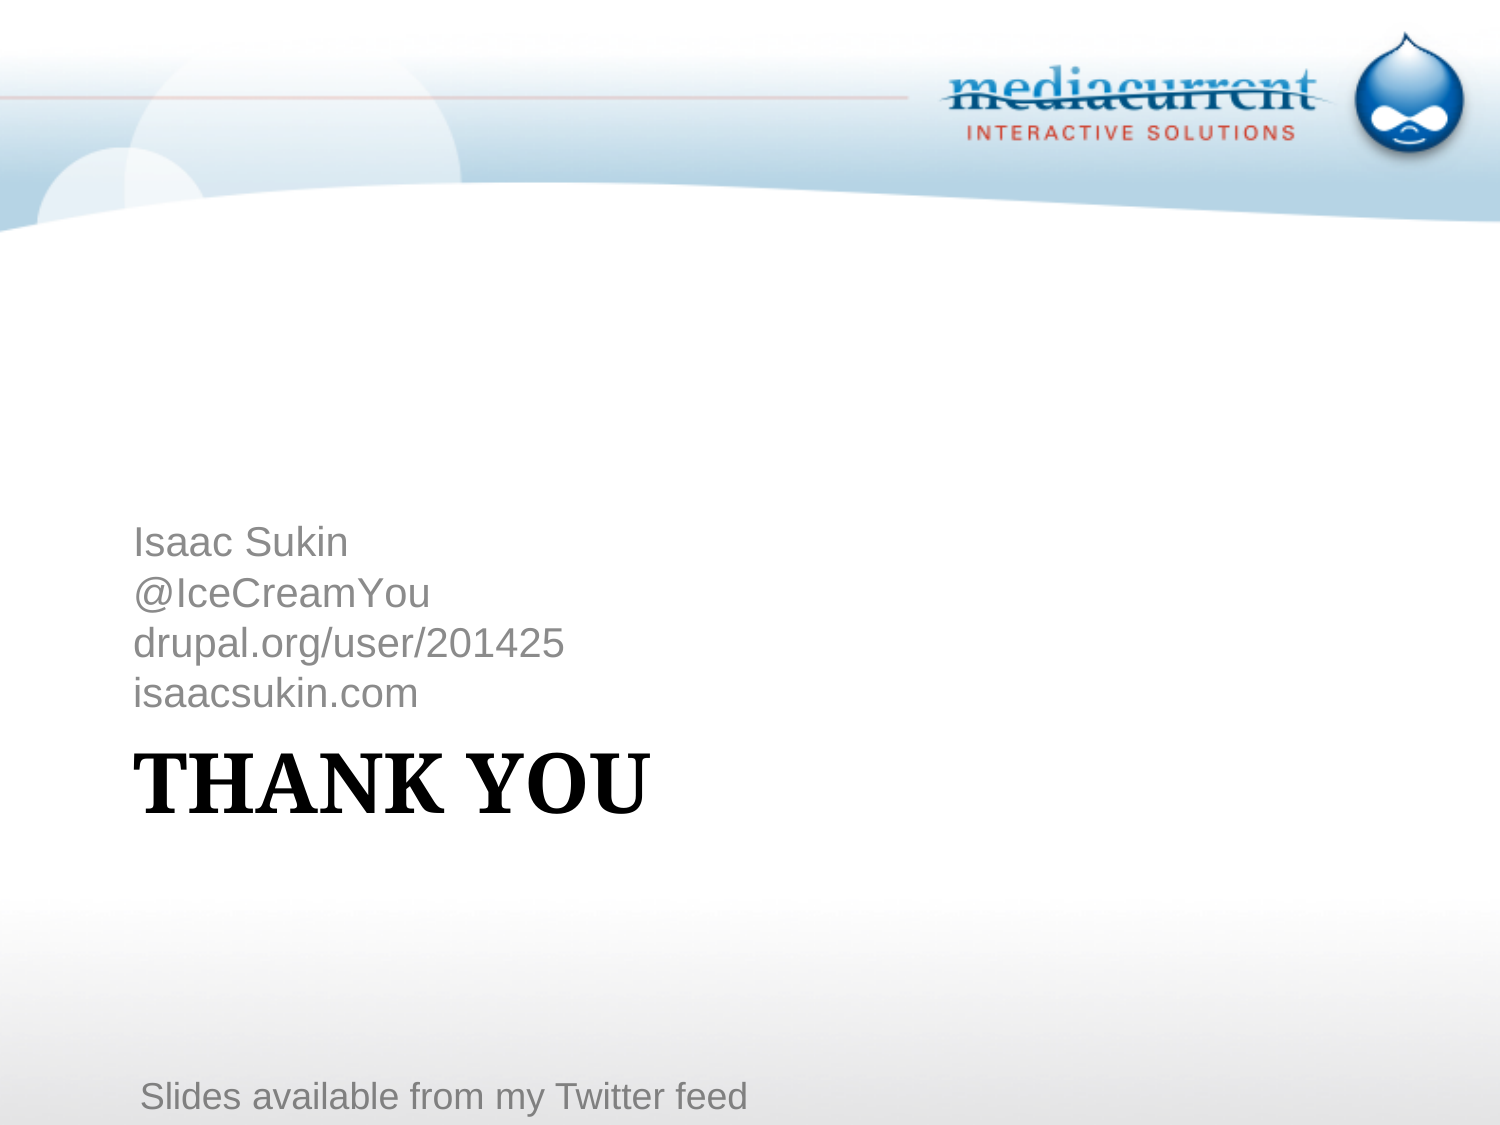

Isaac Sukin
@IceCreamYou
drupal.org/user/201425
isaacsukin.com
# Thank you
Slides available from my Twitter feed